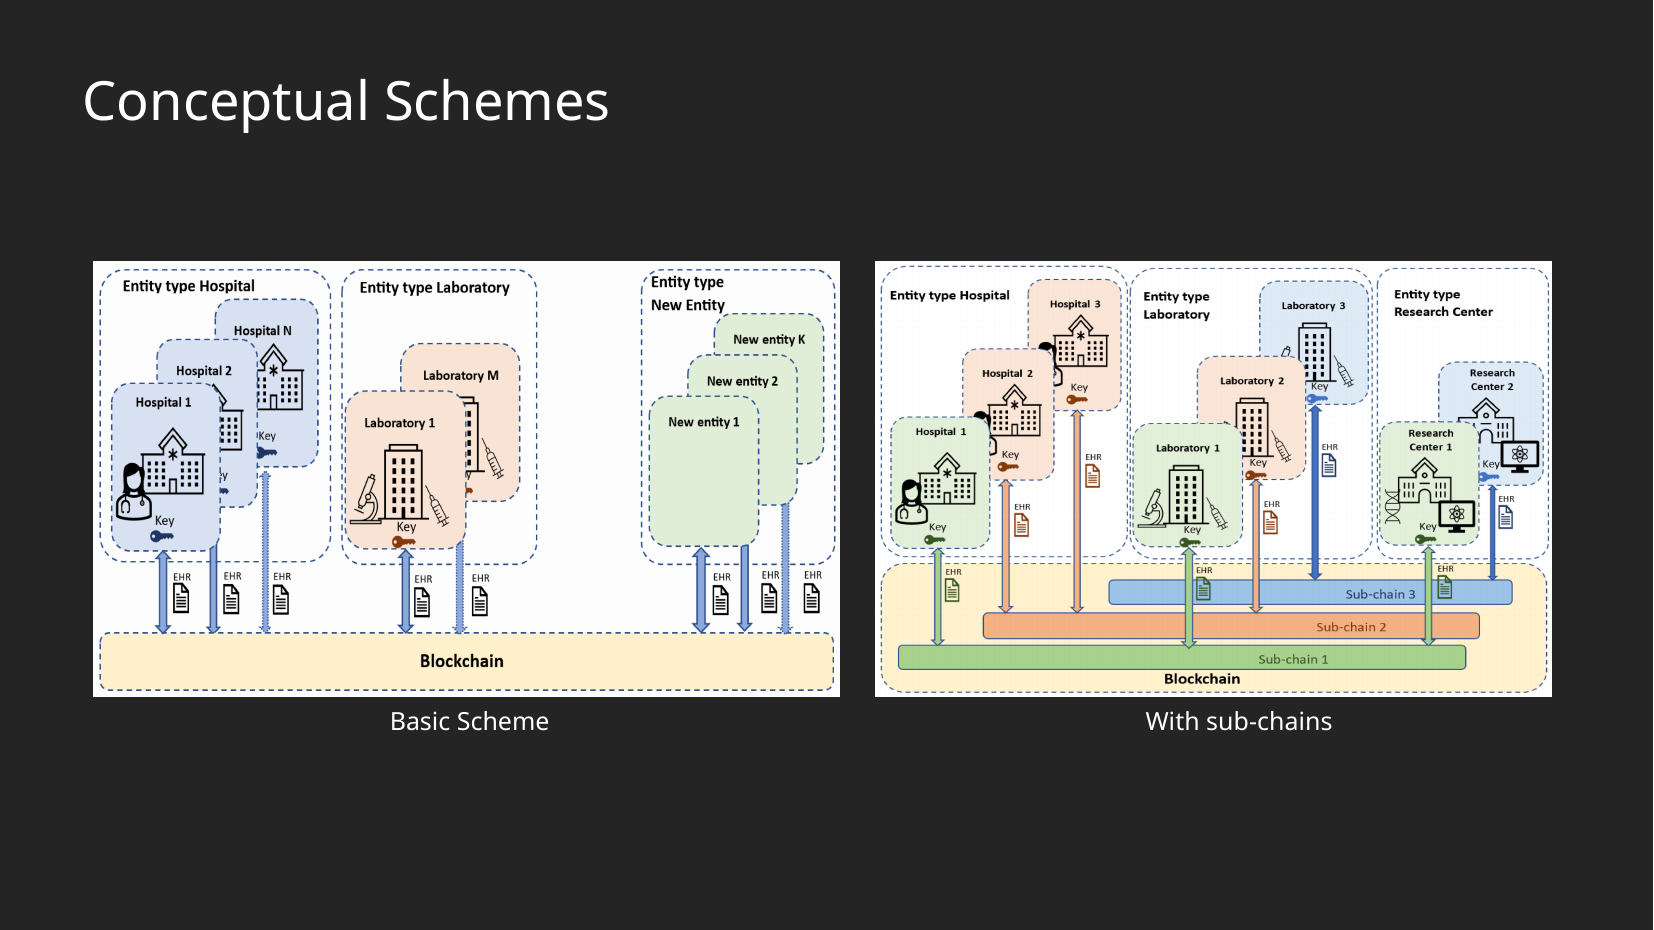

# Conceptual Schemes
Basic Scheme
With sub-chains